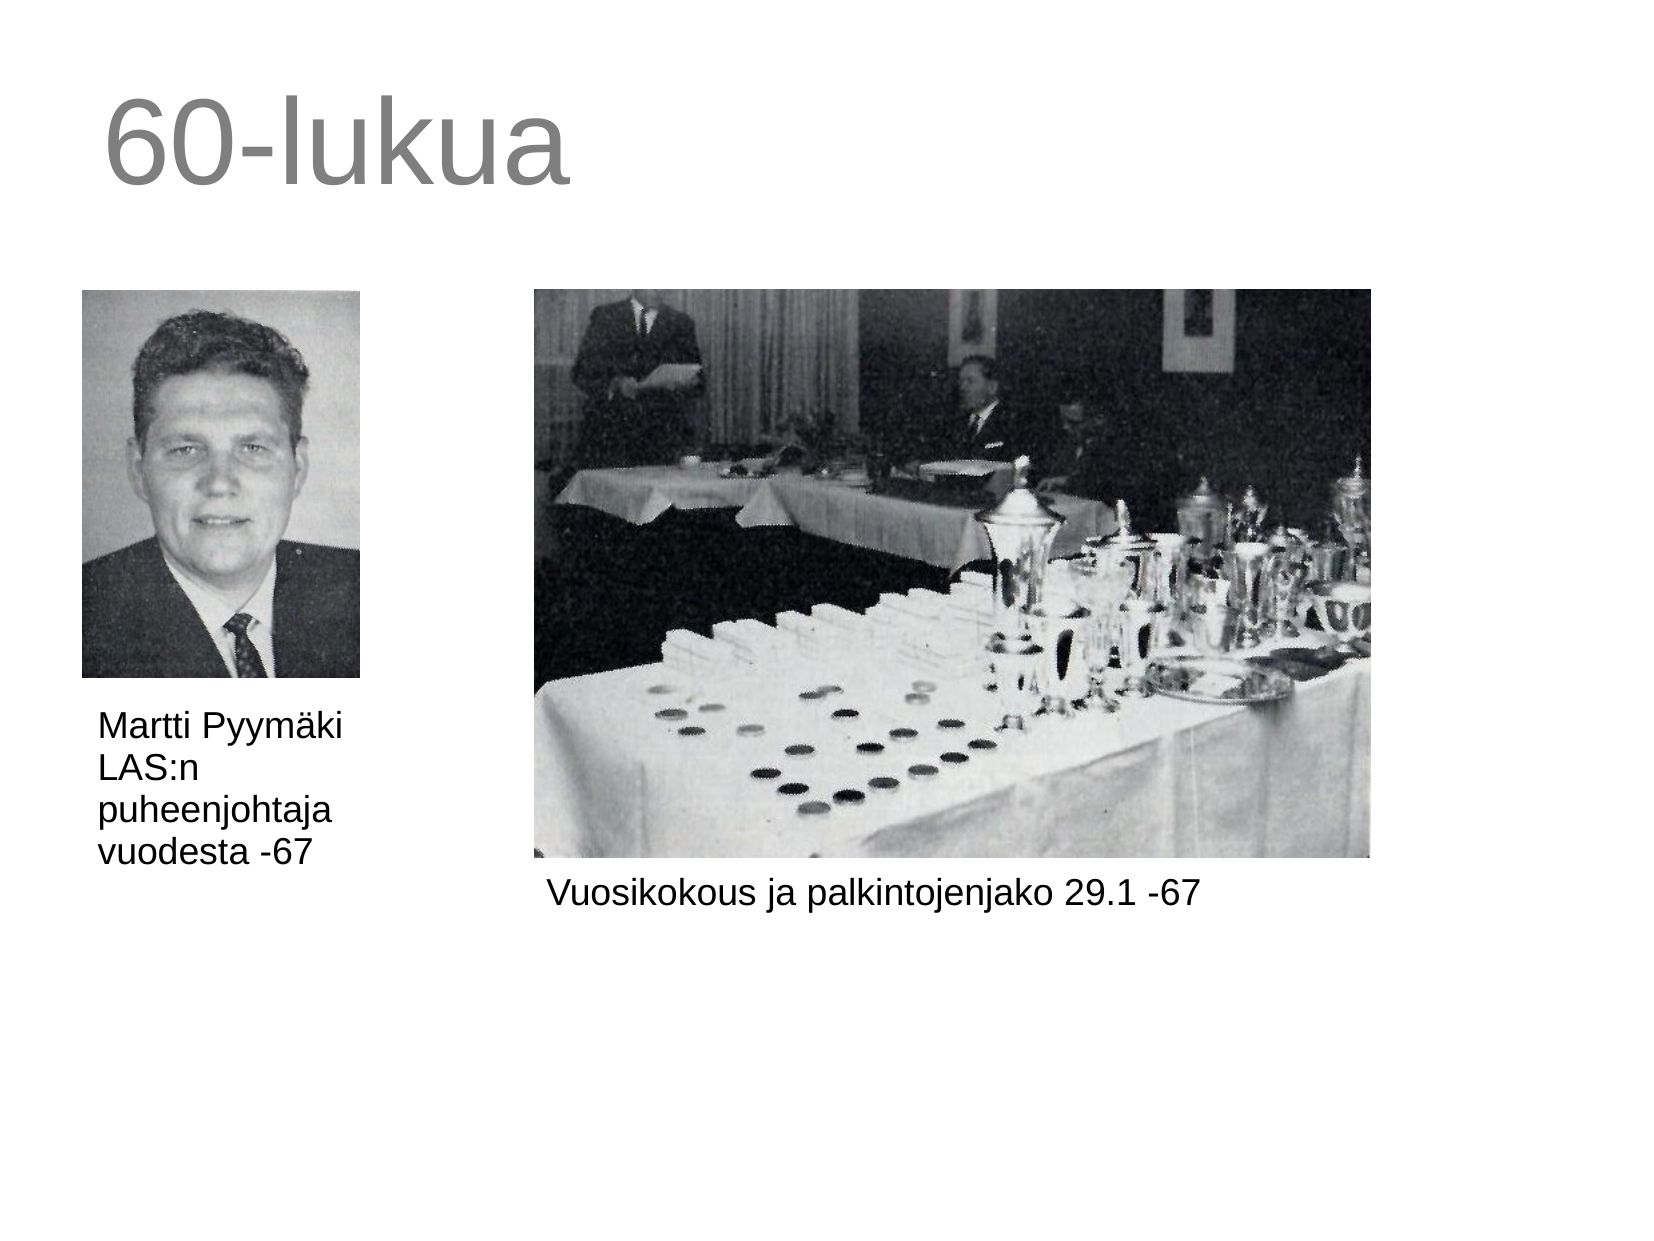

60-lukua
#
Martti Pyymäki LAS:n puheenjohtaja vuodesta -67
Vuosikokous ja palkintojenjako 29.1 -67